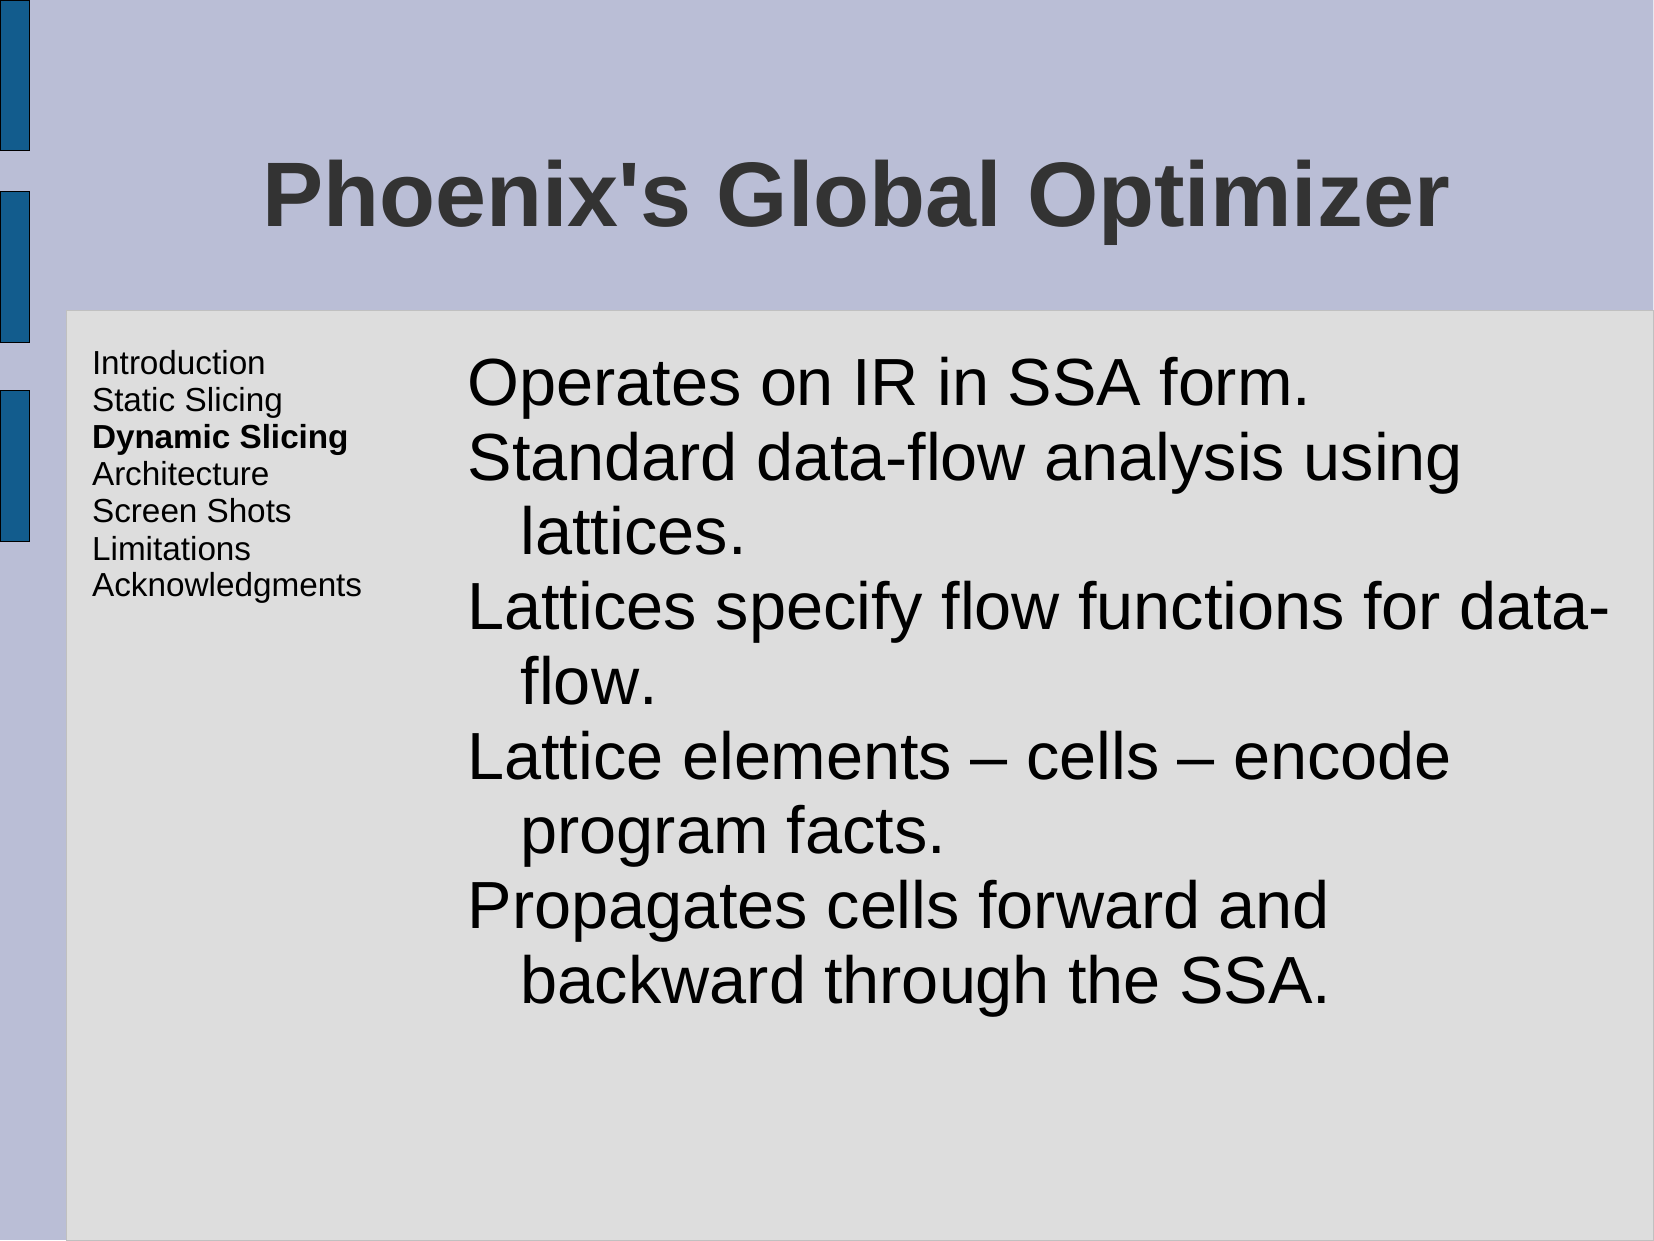

# Phoenix's Global Optimizer
Introduction
Static Slicing
Dynamic Slicing
Architecture
Screen Shots
Limitations
Acknowledgments
Operates on IR in SSA form.
Standard data-flow analysis using lattices.
Lattices specify flow functions for data-flow.
Lattice elements – cells – encode program facts.
Propagates cells forward and backward through the SSA.